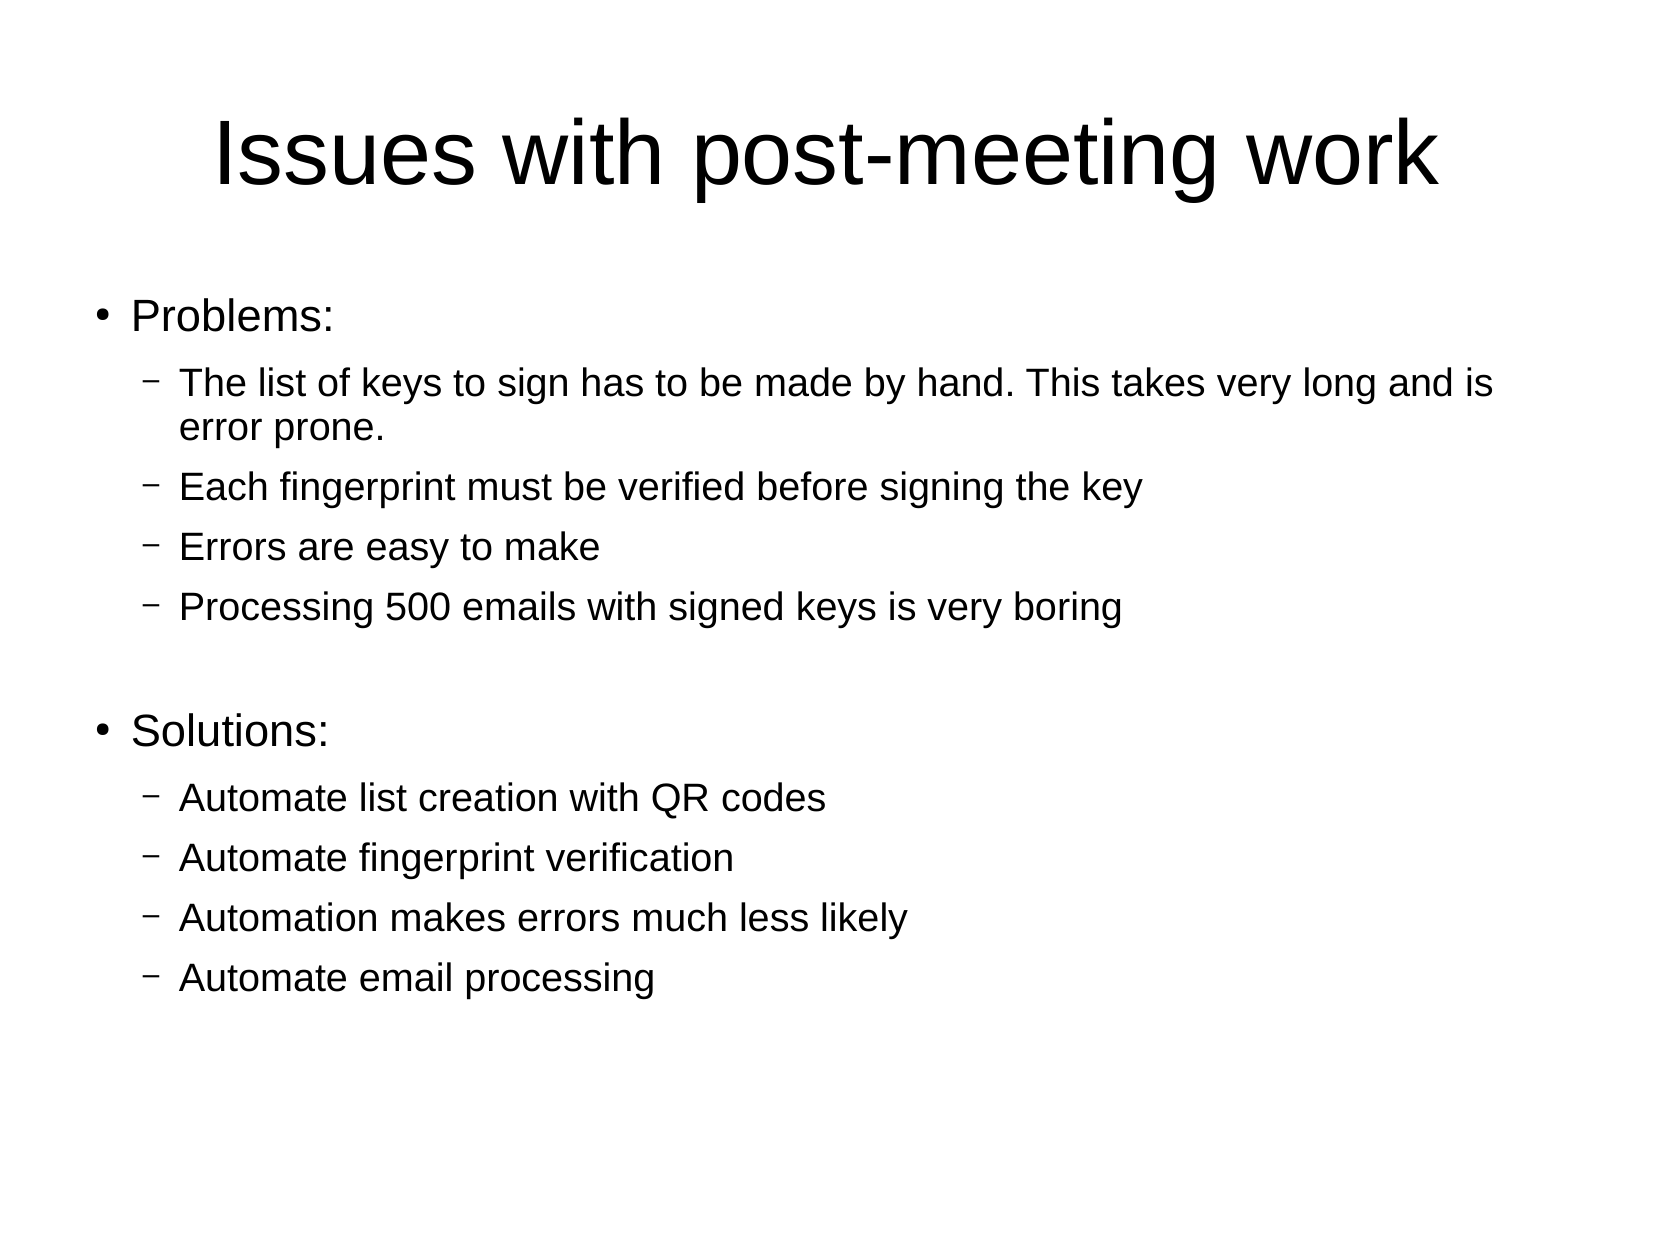

# Issues with post-meeting work
Problems:
The list of keys to sign has to be made by hand. This takes very long and is error prone.
Each fingerprint must be verified before signing the key
Errors are easy to make
Processing 500 emails with signed keys is very boring
Solutions:
Automate list creation with QR codes
Automate fingerprint verification
Automation makes errors much less likely
Automate email processing